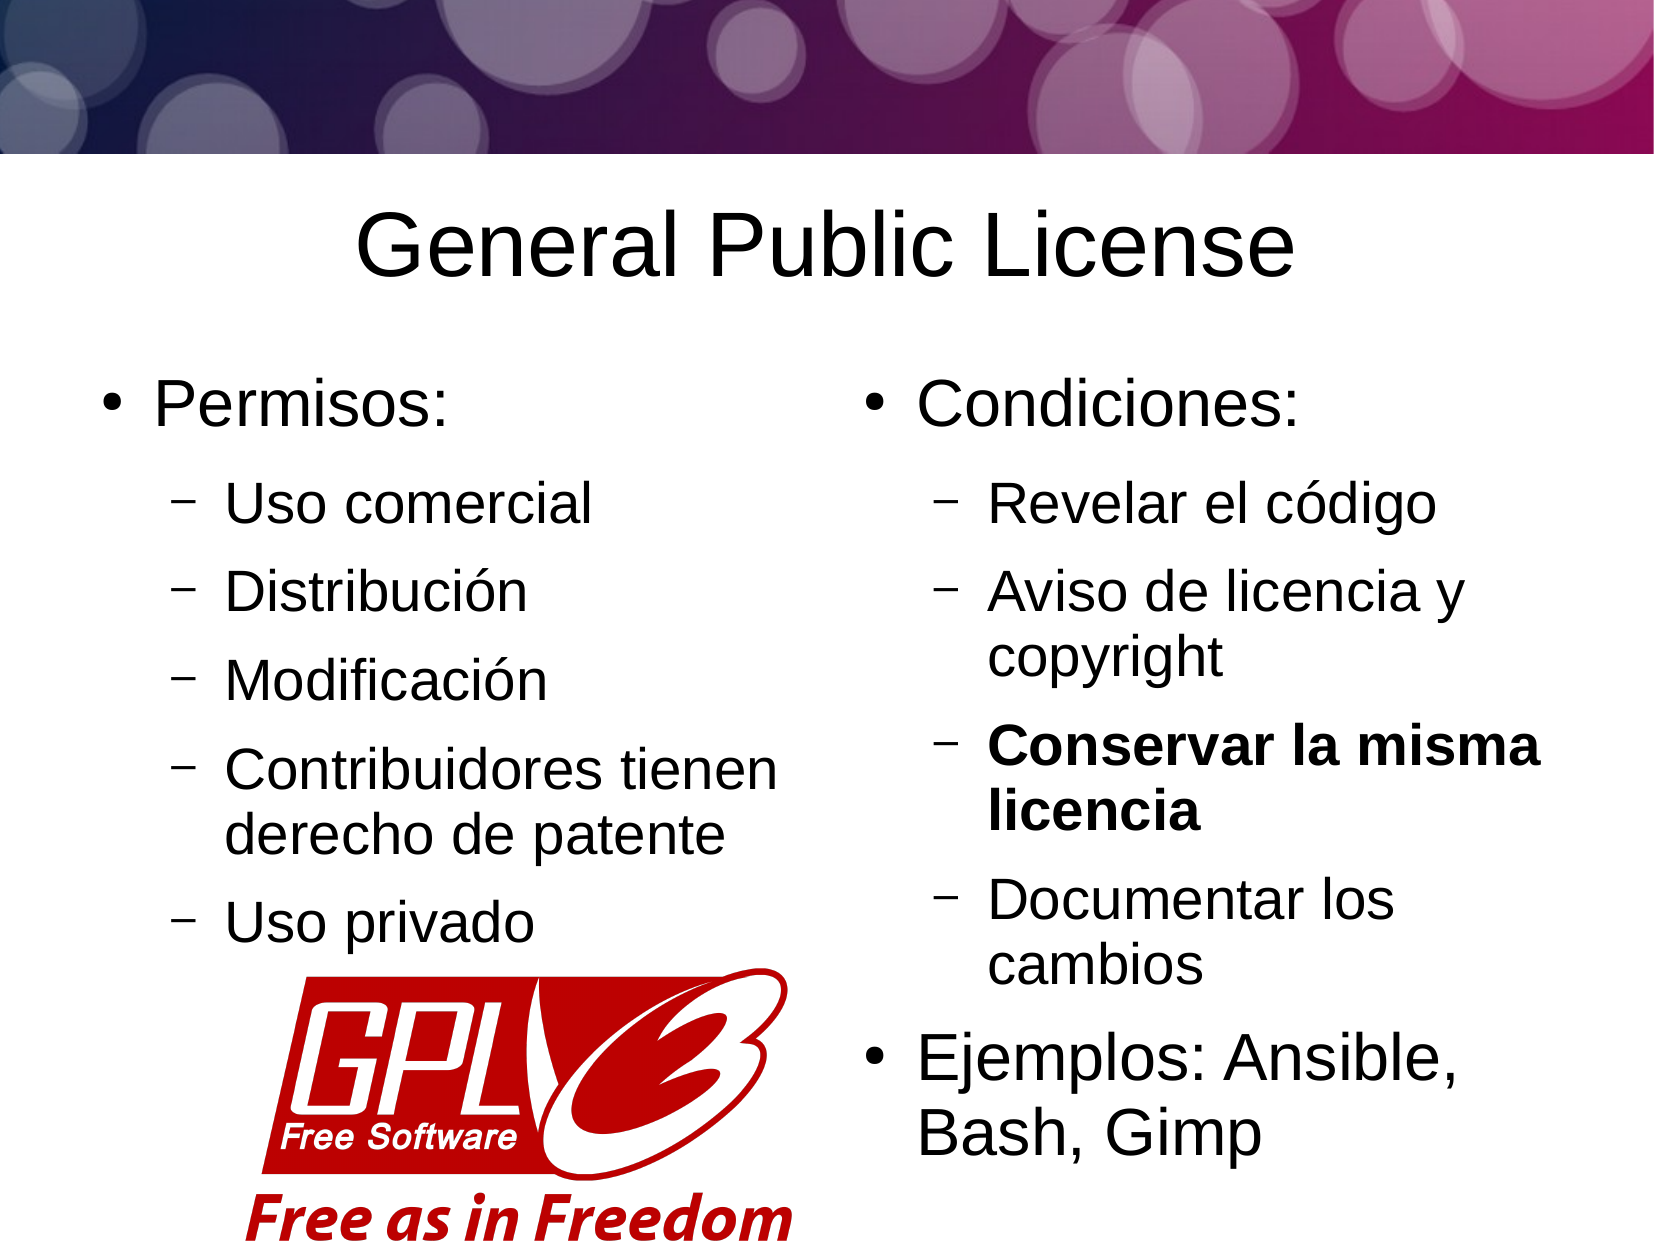

# General Public License
Permisos:
Uso comercial
Distribución
Modificación
Contribuidores tienen derecho de patente
Uso privado
Condiciones:
Revelar el código
Aviso de licencia y copyright
Conservar la misma licencia
Documentar los cambios
Ejemplos: Ansible, Bash, Gimp